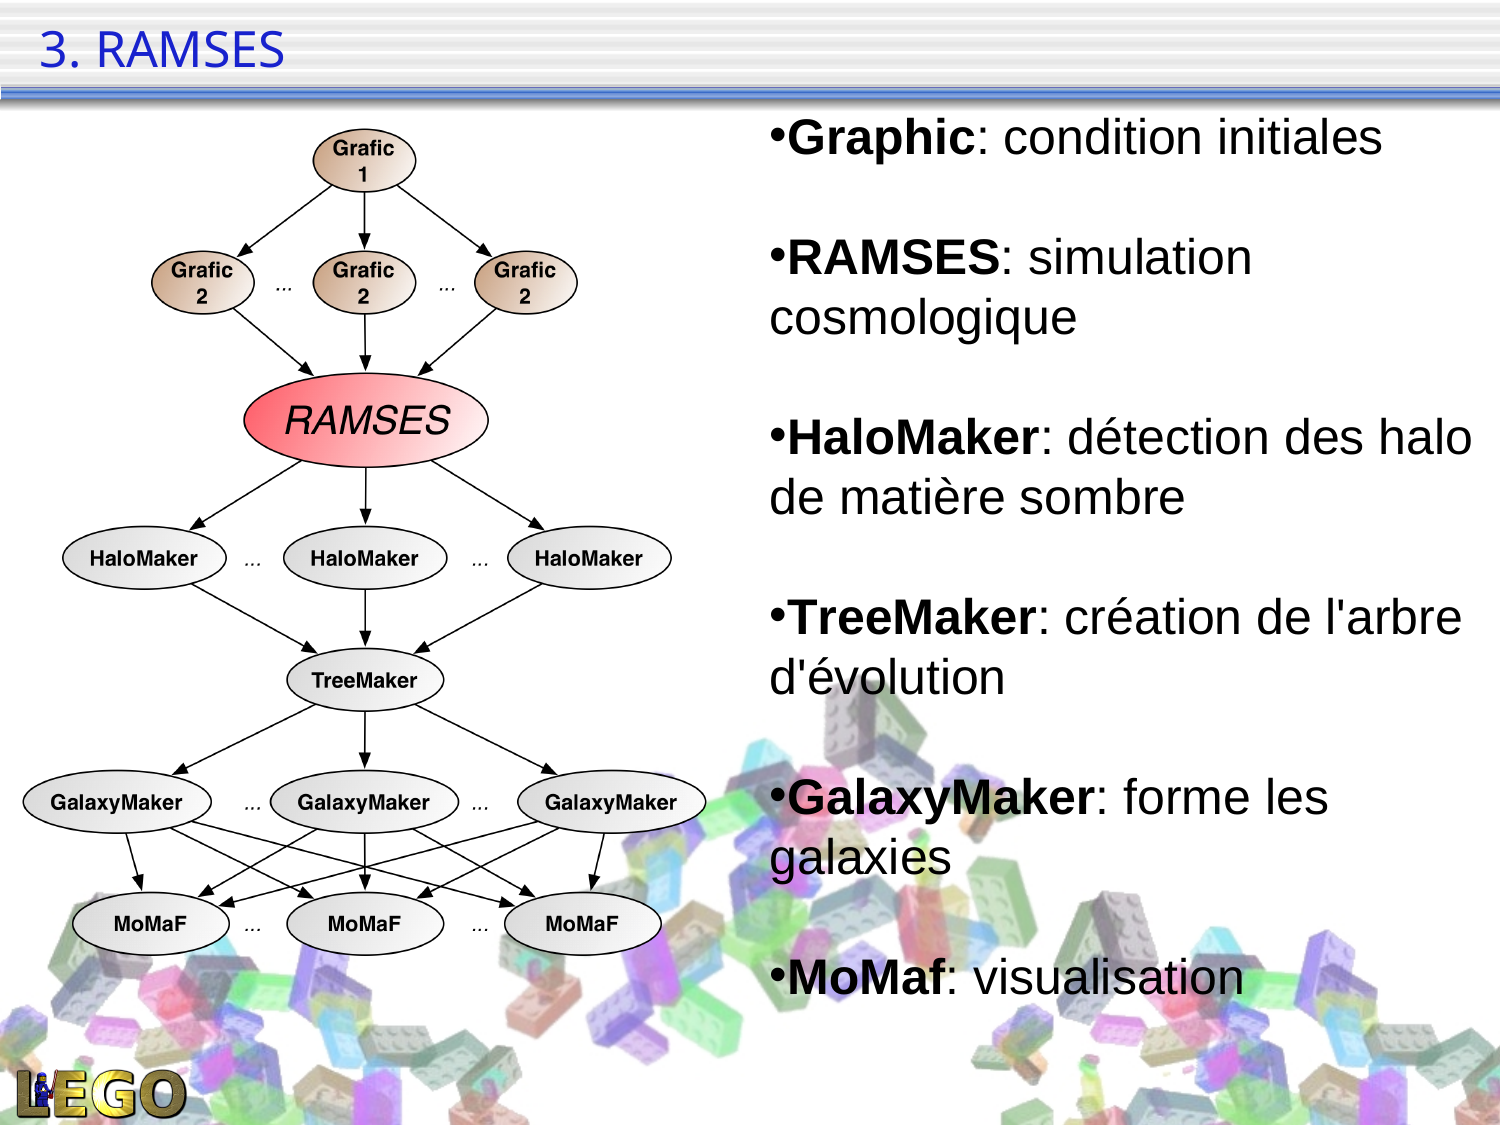

# 3. RAMSES
Graphic: condition initiales
RAMSES: simulation cosmologique
HaloMaker: détection des halo de matière sombre
TreeMaker: création de l'arbre d'évolution
GalaxyMaker: forme les galaxies
MoMaf: visualisation